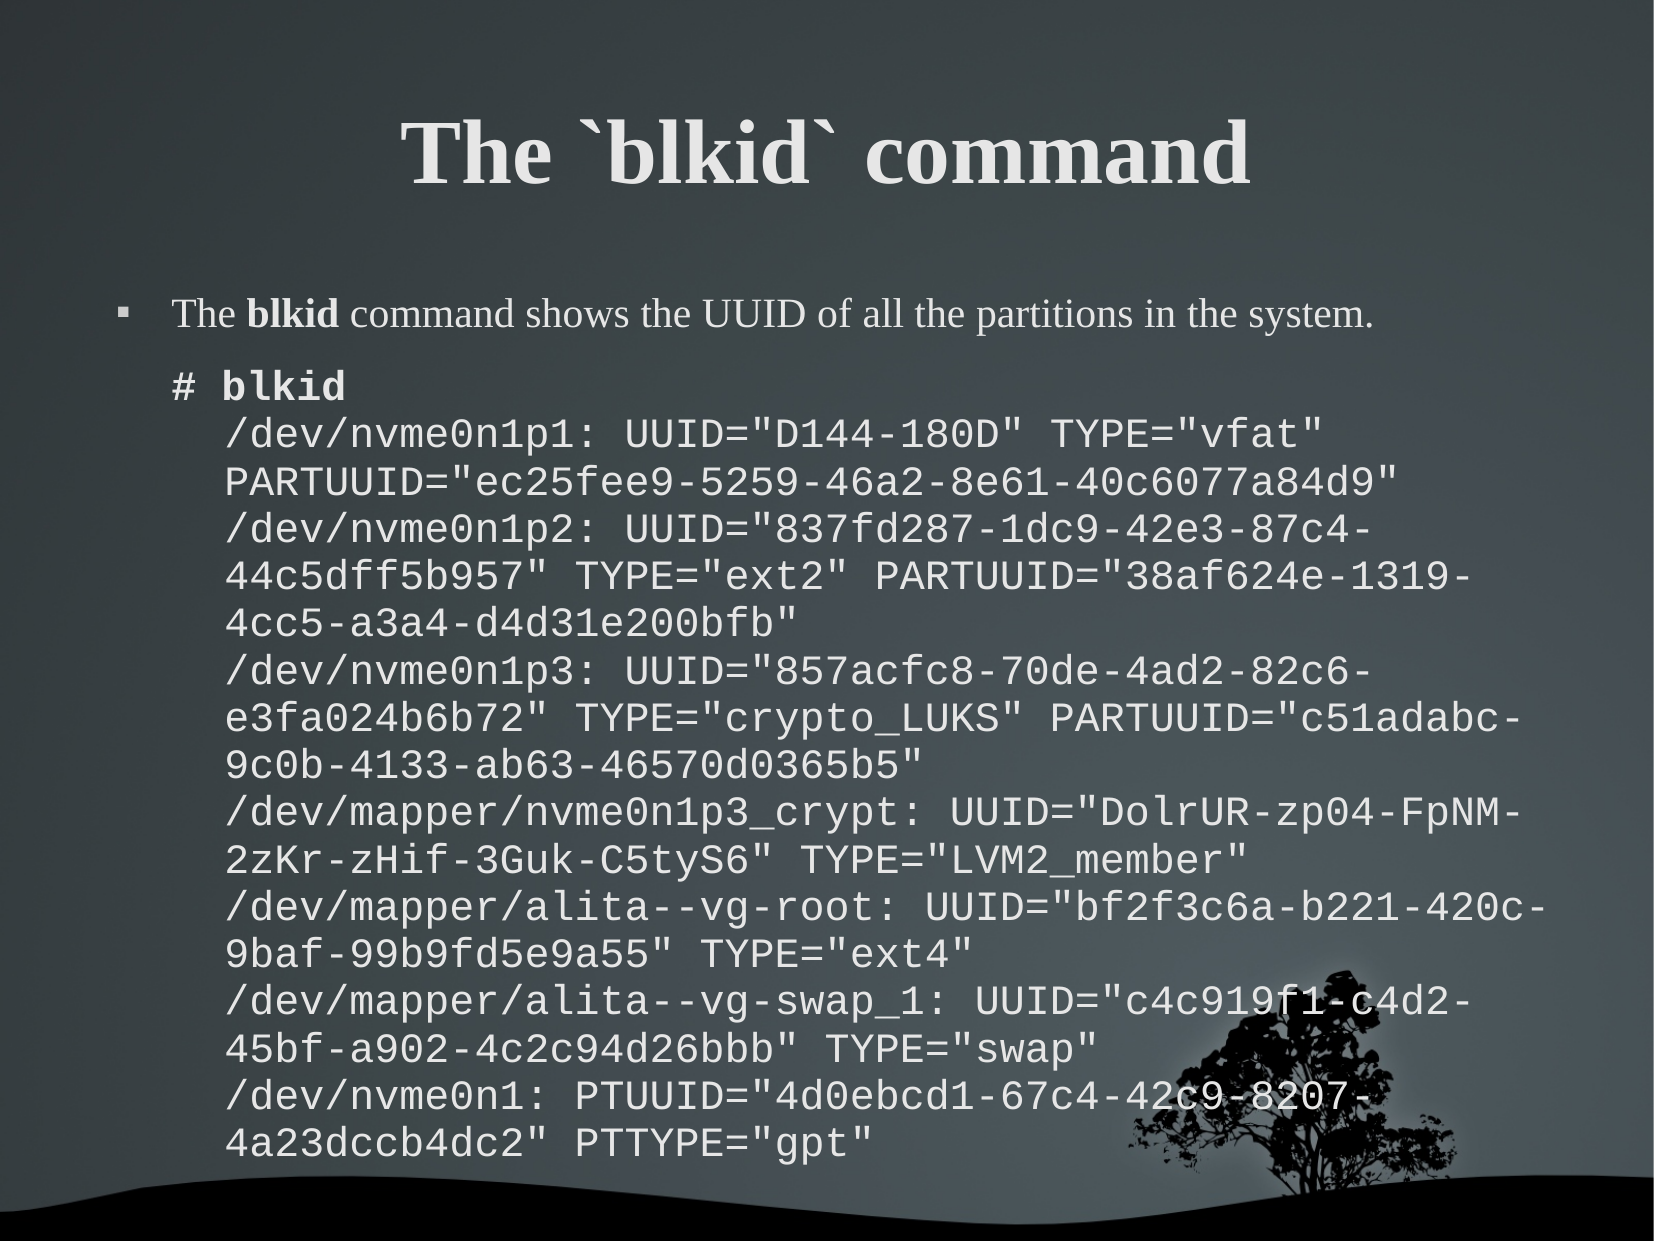

# The `blkid` command
The blkid command shows the UUID of all the partitions in the system.
# blkid /dev/nvme0n1p1: UUID="D144-180D" TYPE="vfat" PARTUUID="ec25fee9-5259-46a2-8e61-40c6077a84d9" /dev/nvme0n1p2: UUID="837fd287-1dc9-42e3-87c4-44c5dff5b957" TYPE="ext2" PARTUUID="38af624e-1319-4cc5-a3a4-d4d31e200bfb" /dev/nvme0n1p3: UUID="857acfc8-70de-4ad2-82c6-e3fa024b6b72" TYPE="crypto_LUKS" PARTUUID="c51adabc-9c0b-4133-ab63-46570d0365b5" /dev/mapper/nvme0n1p3_crypt: UUID="DolrUR-zp04-FpNM-2zKr-zHif-3Guk-C5tyS6" TYPE="LVM2_member" /dev/mapper/alita--vg-root: UUID="bf2f3c6a-b221-420c-9baf-99b9fd5e9a55" TYPE="ext4" /dev/mapper/alita--vg-swap_1: UUID="c4c919f1-c4d2-45bf-a902-4c2c94d26bbb" TYPE="swap" /dev/nvme0n1: PTUUID="4d0ebcd1-67c4-42c9-8207-4a23dccb4dc2" PTTYPE="gpt"